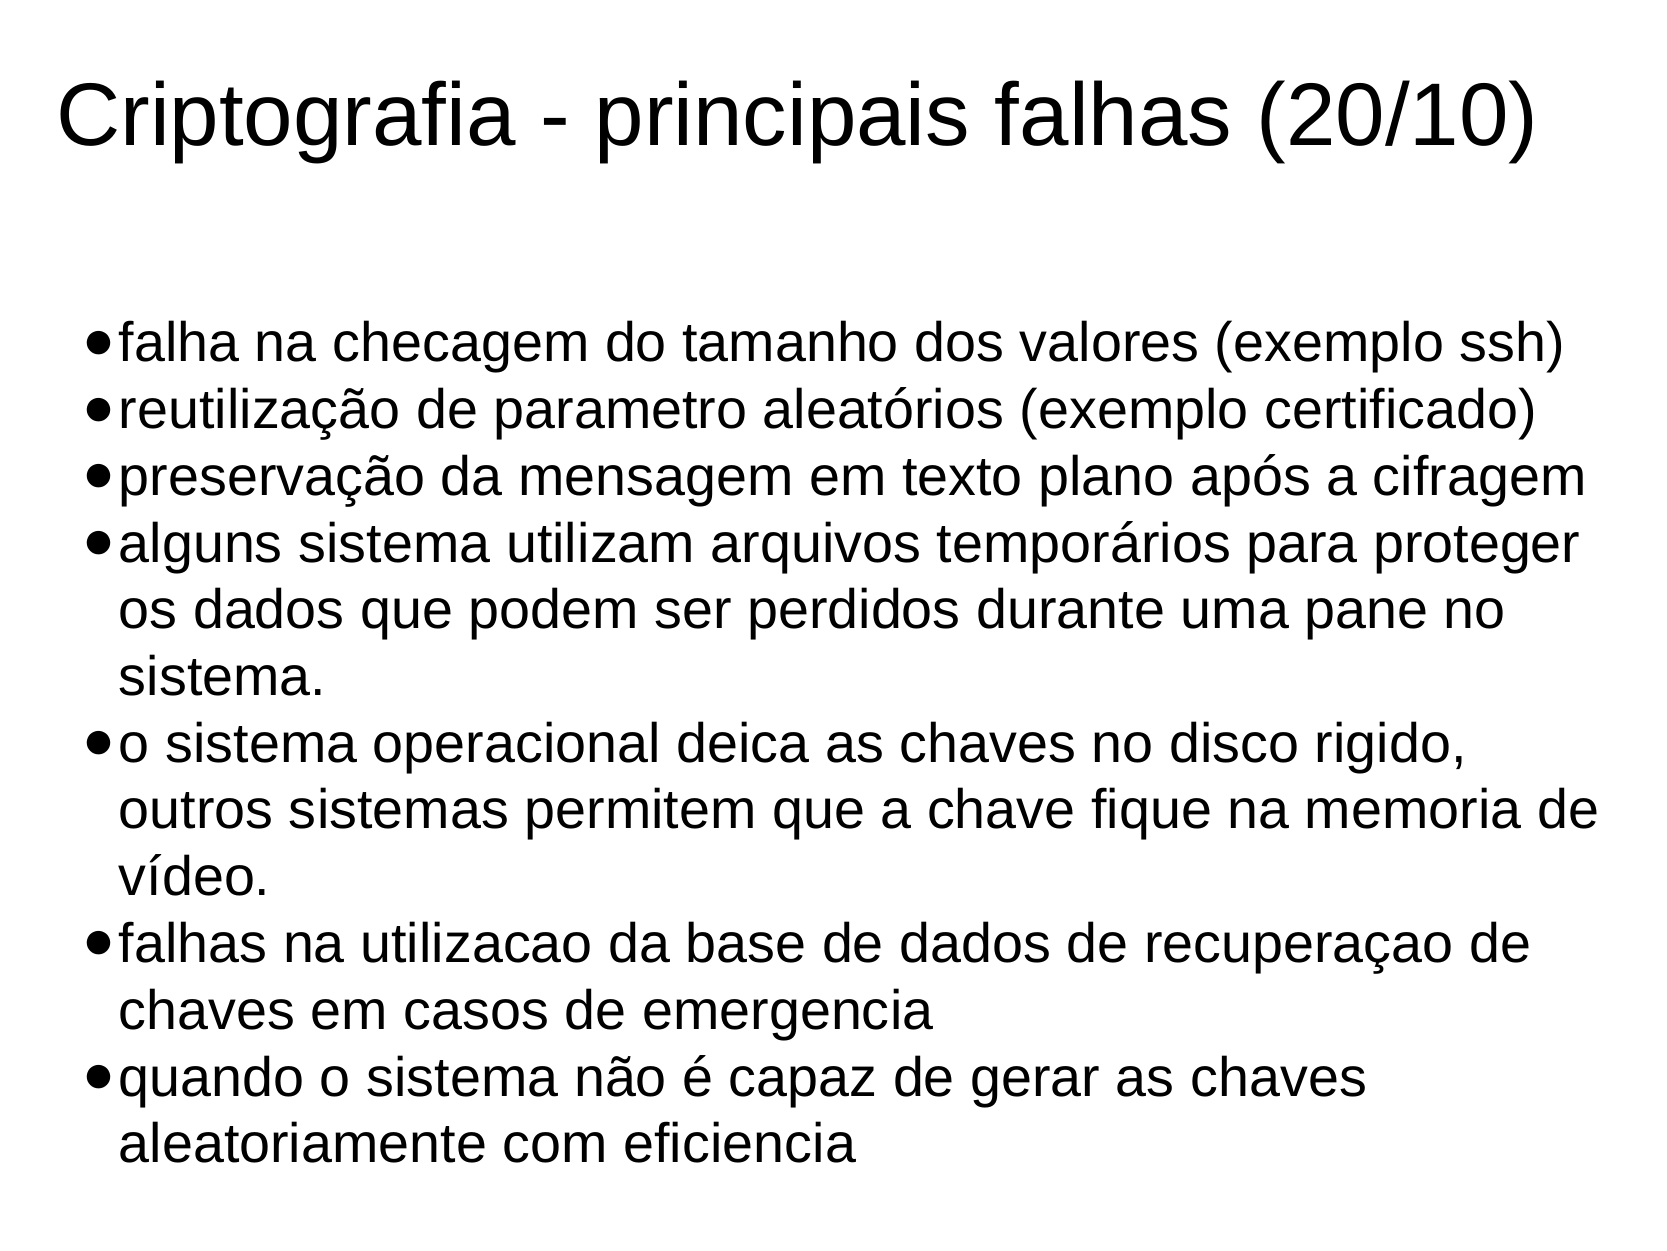

# Criptografia - principais falhas (20/10)
falha na checagem do tamanho dos valores (exemplo ssh)
reutilização de parametro aleatórios (exemplo certificado)
preservação da mensagem em texto plano após a cifragem
alguns sistema utilizam arquivos temporários para proteger os dados que podem ser perdidos durante uma pane no sistema.
o sistema operacional deica as chaves no disco rigido, outros sistemas permitem que a chave fique na memoria de vídeo.
falhas na utilizacao da base de dados de recuperaçao de chaves em casos de emergencia
quando o sistema não é capaz de gerar as chaves aleatoriamente com eficiencia